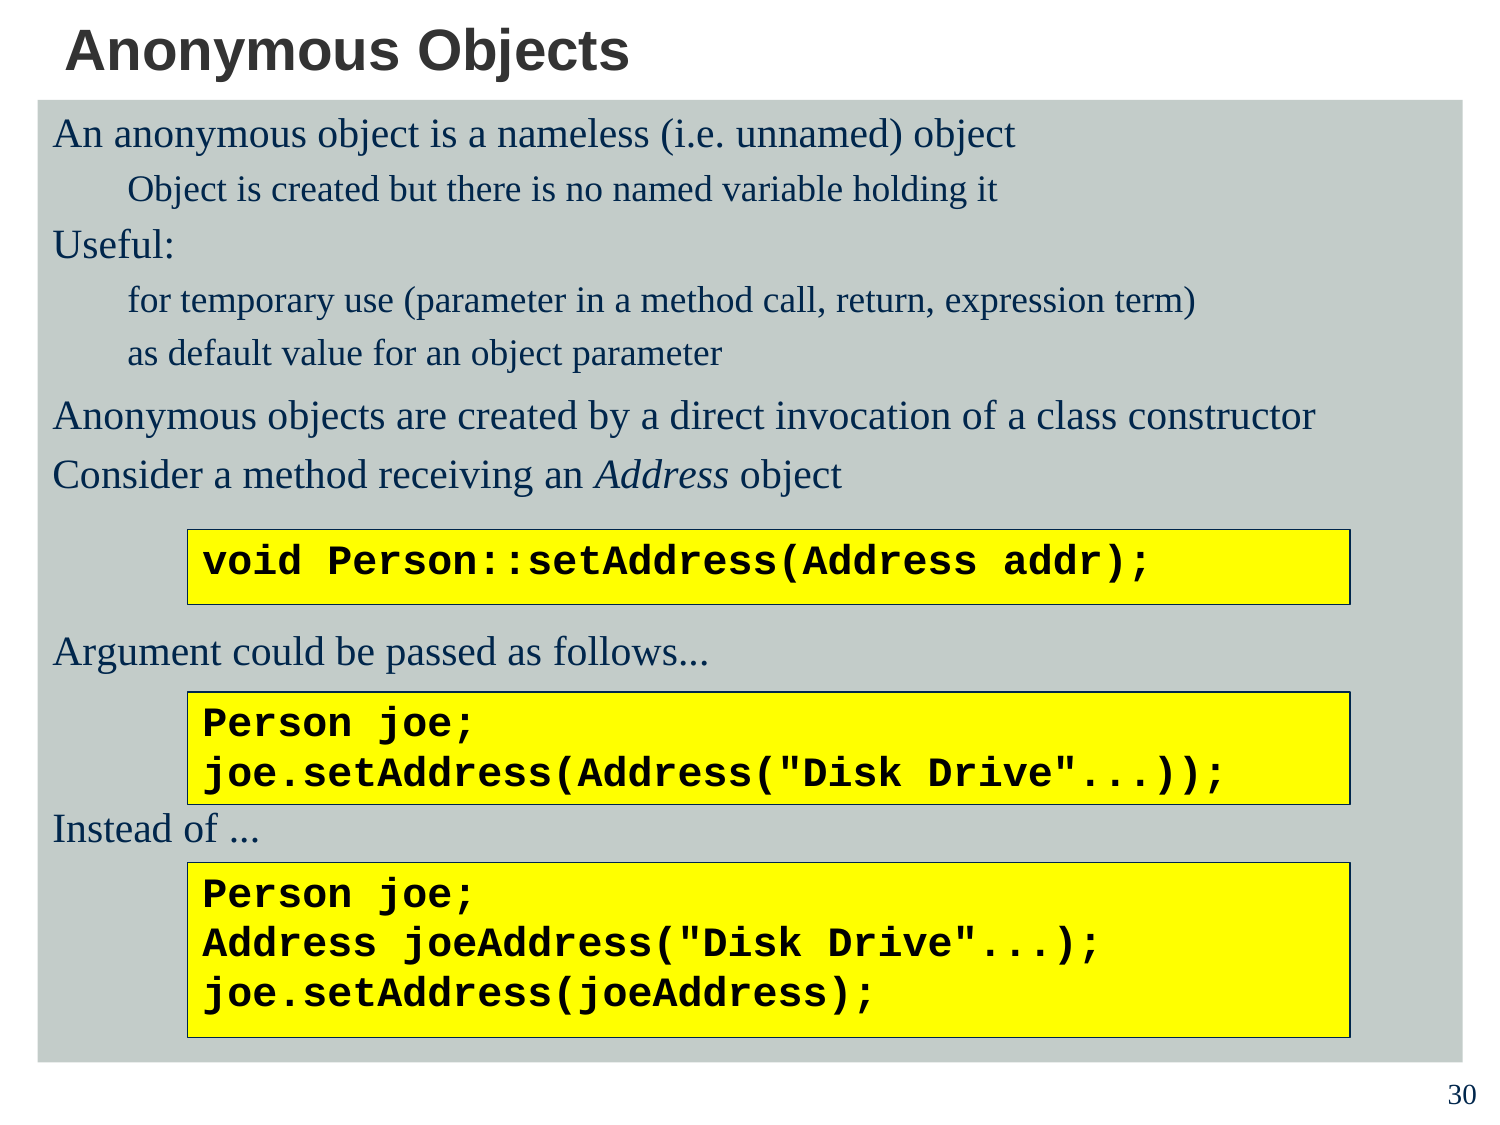

# Anonymous Objects
An anonymous object is a nameless (i.e. unnamed) object
Object is created but there is no named variable holding it
Useful:
for temporary use (parameter in a method call, return, expression term)
as default value for an object parameter
Anonymous objects are created by a direct invocation of a class constructor
Consider a method receiving an Address object
Argument could be passed as follows...
Instead of ...
void Person::setAddress(Address addr);
Person joe;
joe.setAddress(Address("Disk Drive"...));
Person joe;
Address joeAddress("Disk Drive"...);
joe.setAddress(joeAddress);